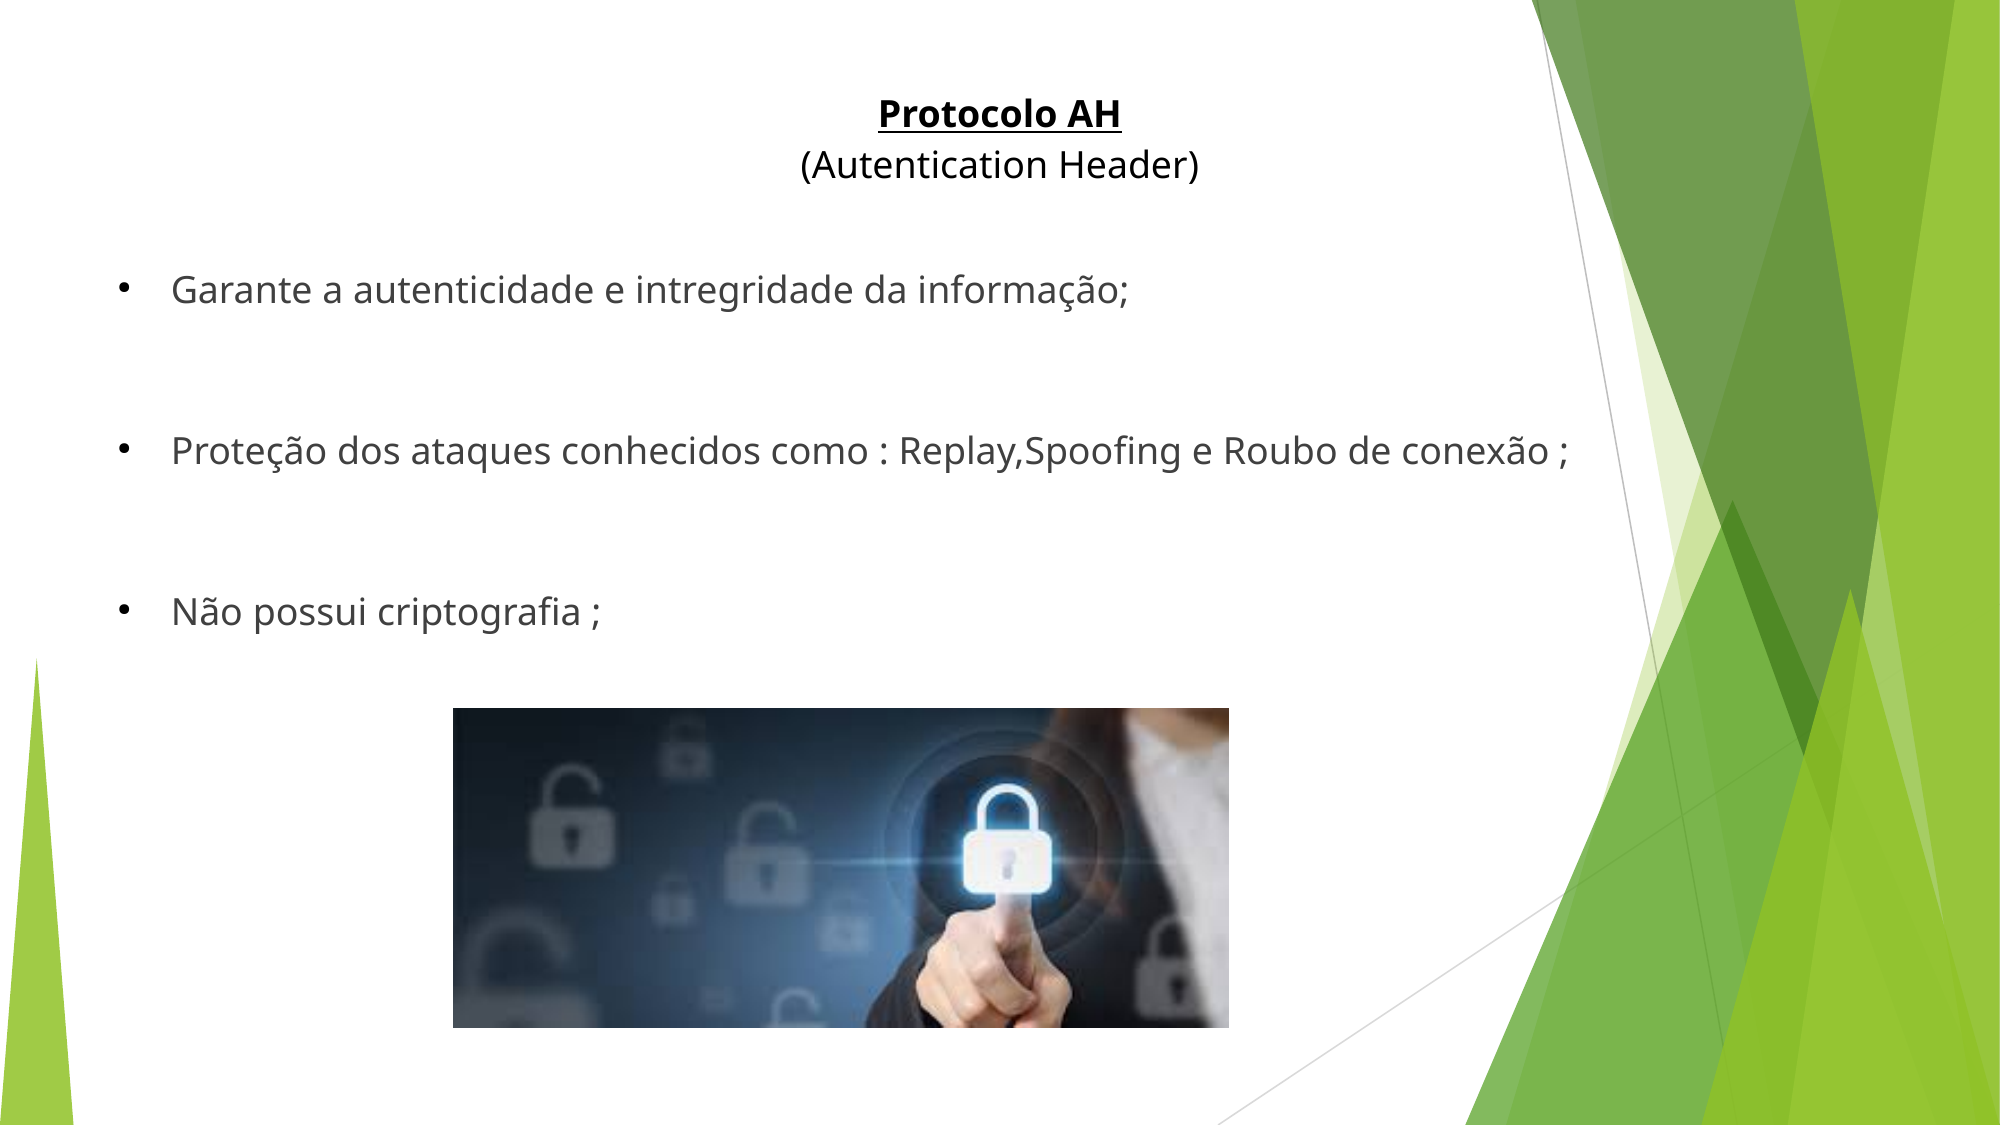

# Protocolo AH (Autentication Header)
Garante a autenticidade e intregridade da informação;
Proteção dos ataques conhecidos como : Replay,Spoofing e Roubo de conexão ;
Não possui criptografia ;